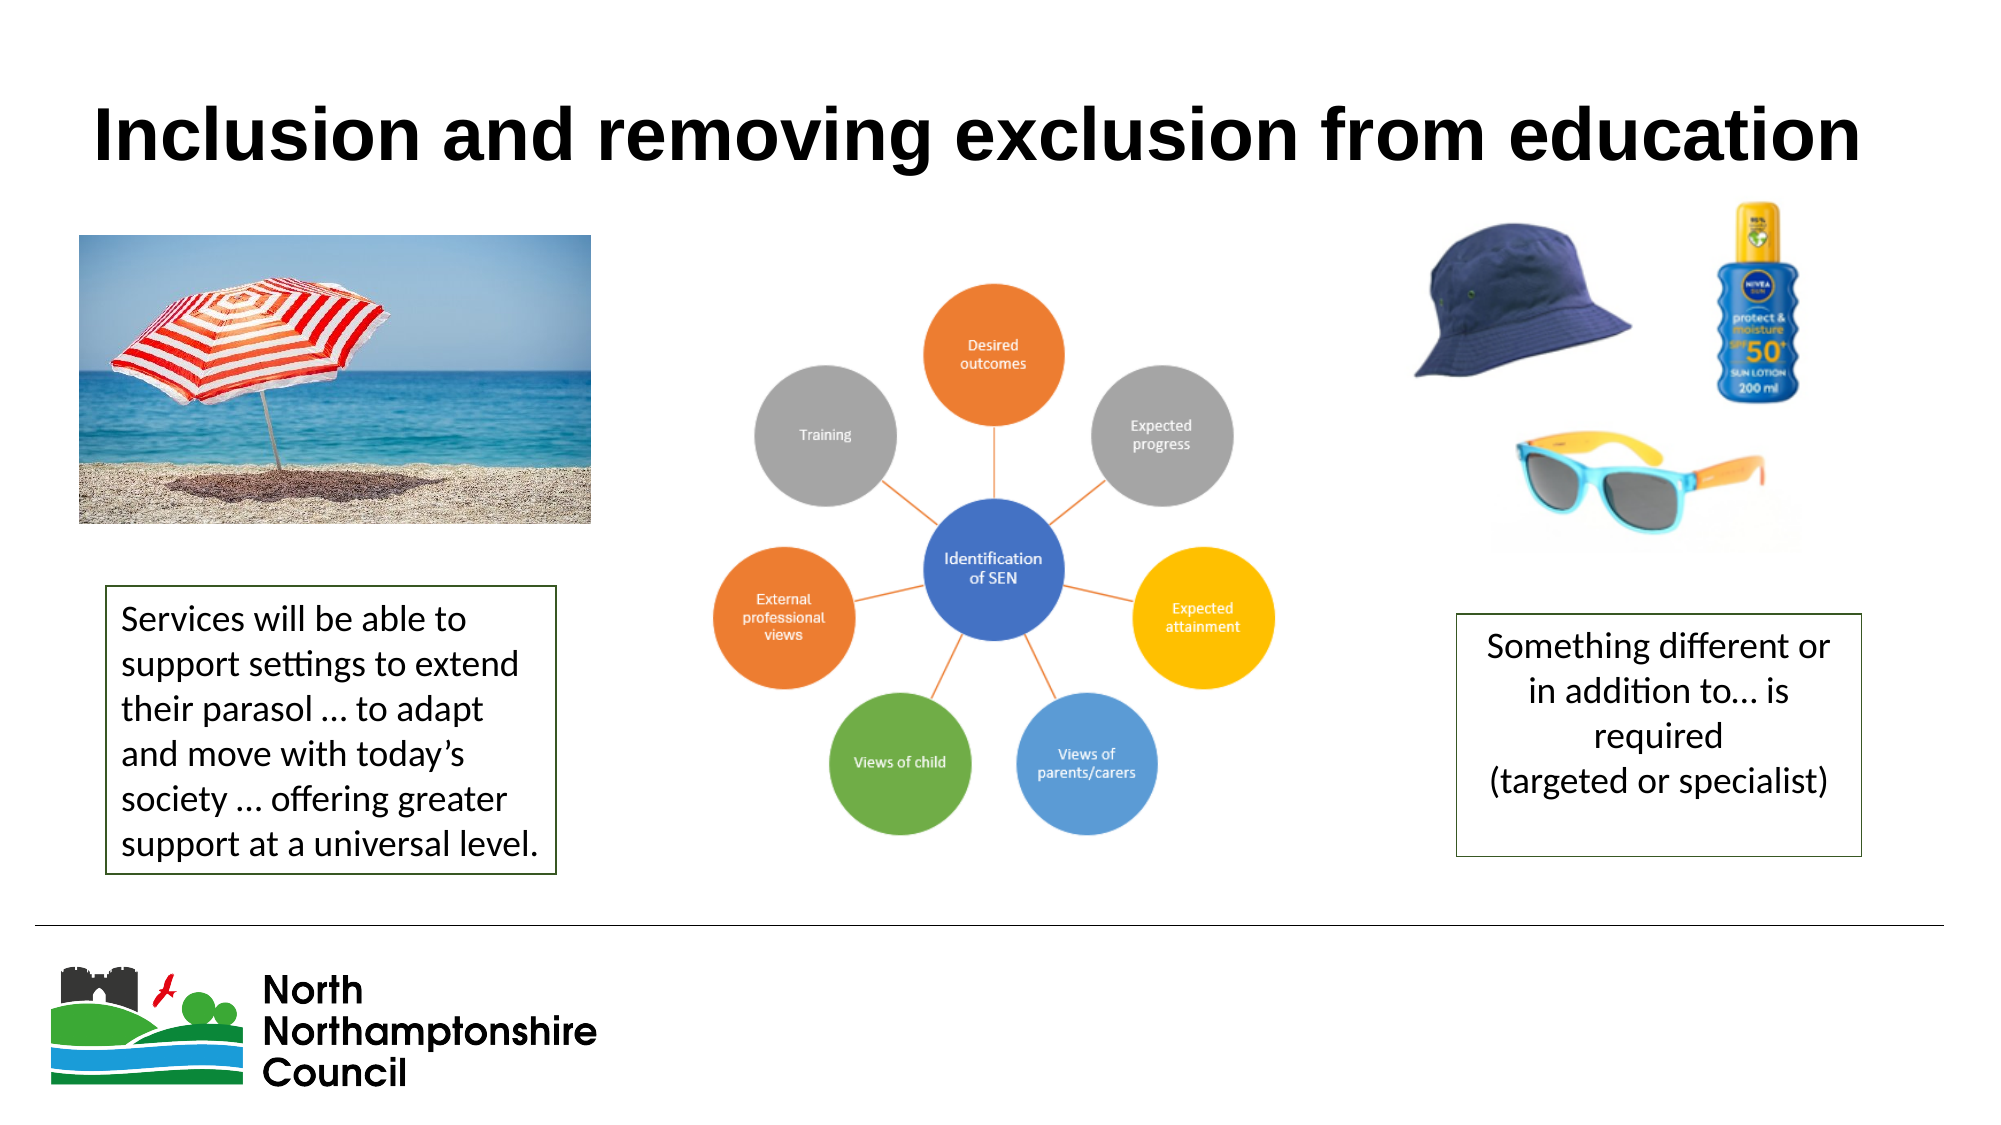

Inclusion and removing exclusion from education
Services will be able to support settings to extend their parasol … to adapt and move with today’s society … offering greater support at a universal level.
Something different or in addition to… is required
(targeted or specialist)